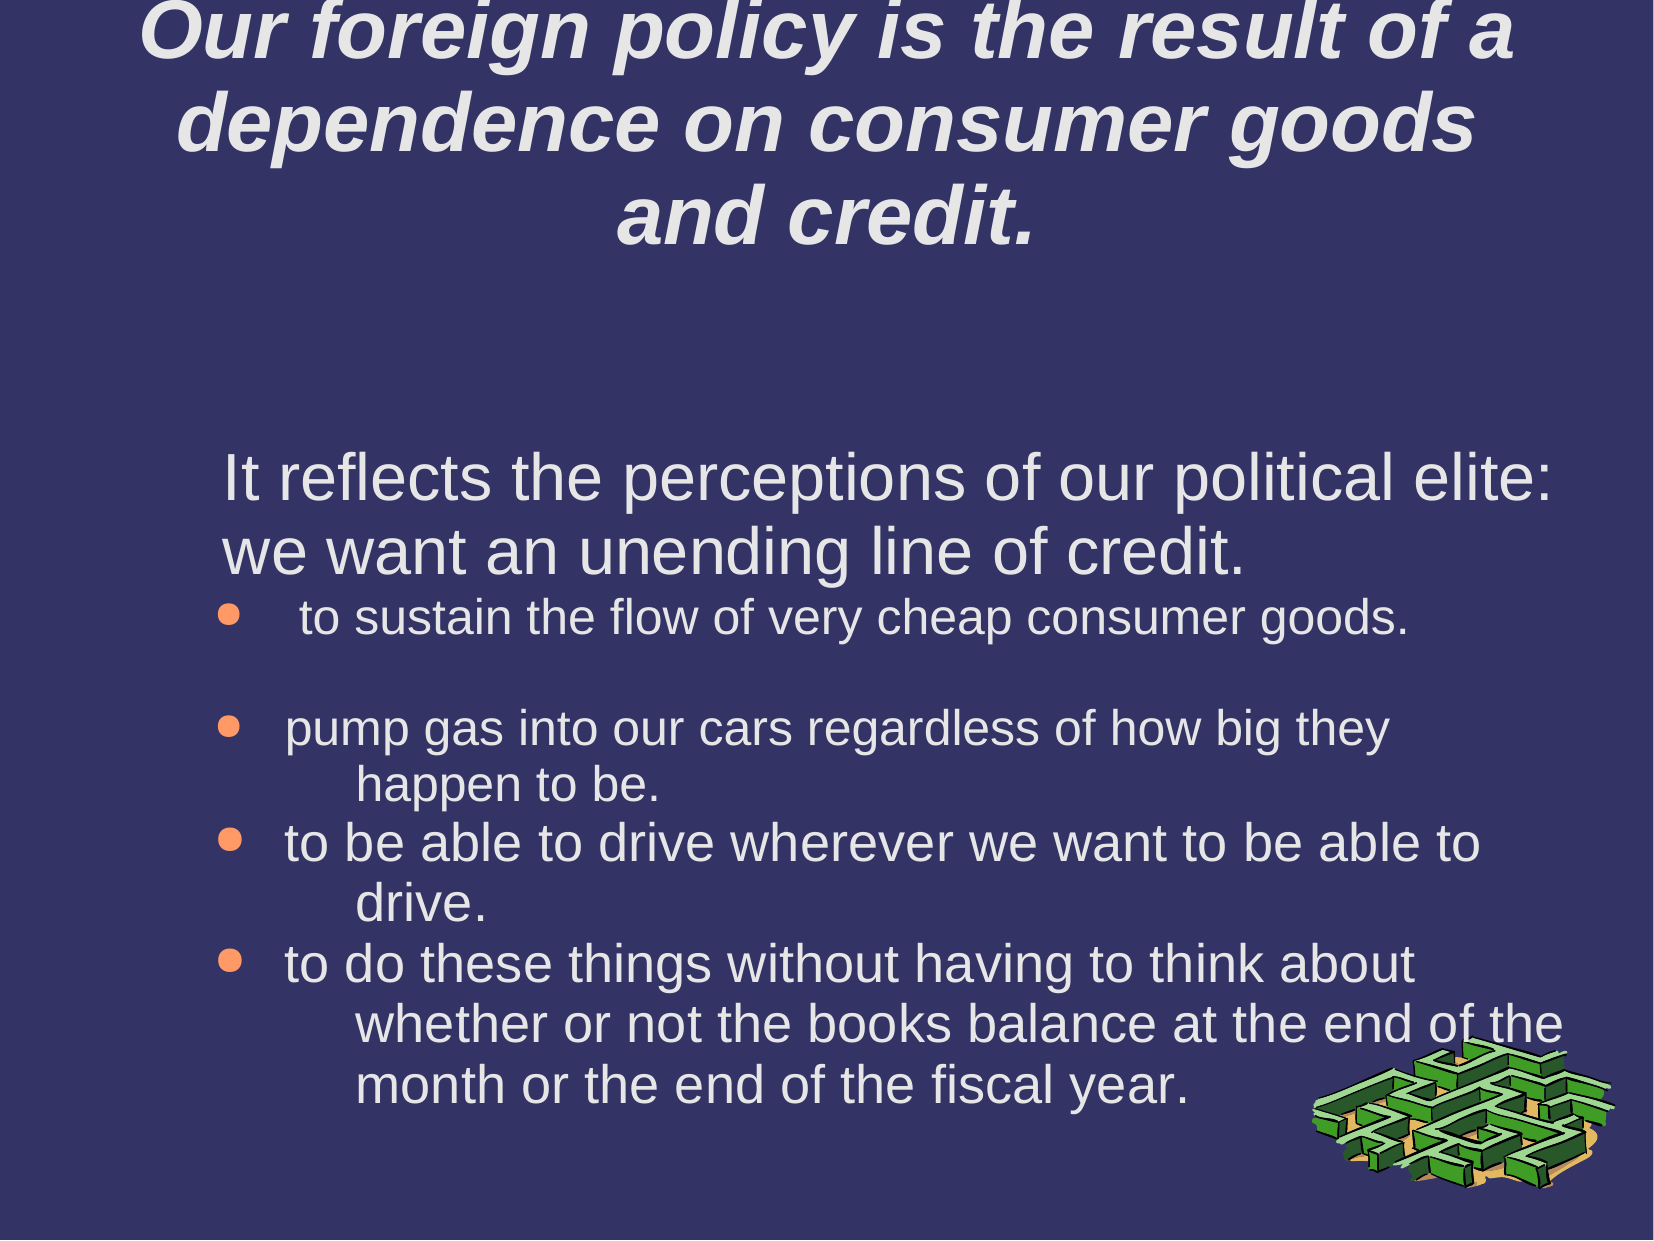

# Our foreign policy is the result of a dependence on consumer goods and credit.
It reflects the perceptions of our political elite:
we want an unending line of credit.
 to sustain the flow of very cheap consumer goods.
pump gas into our cars regardless of how big they happen to be.
to be able to drive wherever we want to be able to drive.
to do these things without having to think about whether or not the books balance at the end of the month or the end of the fiscal year.